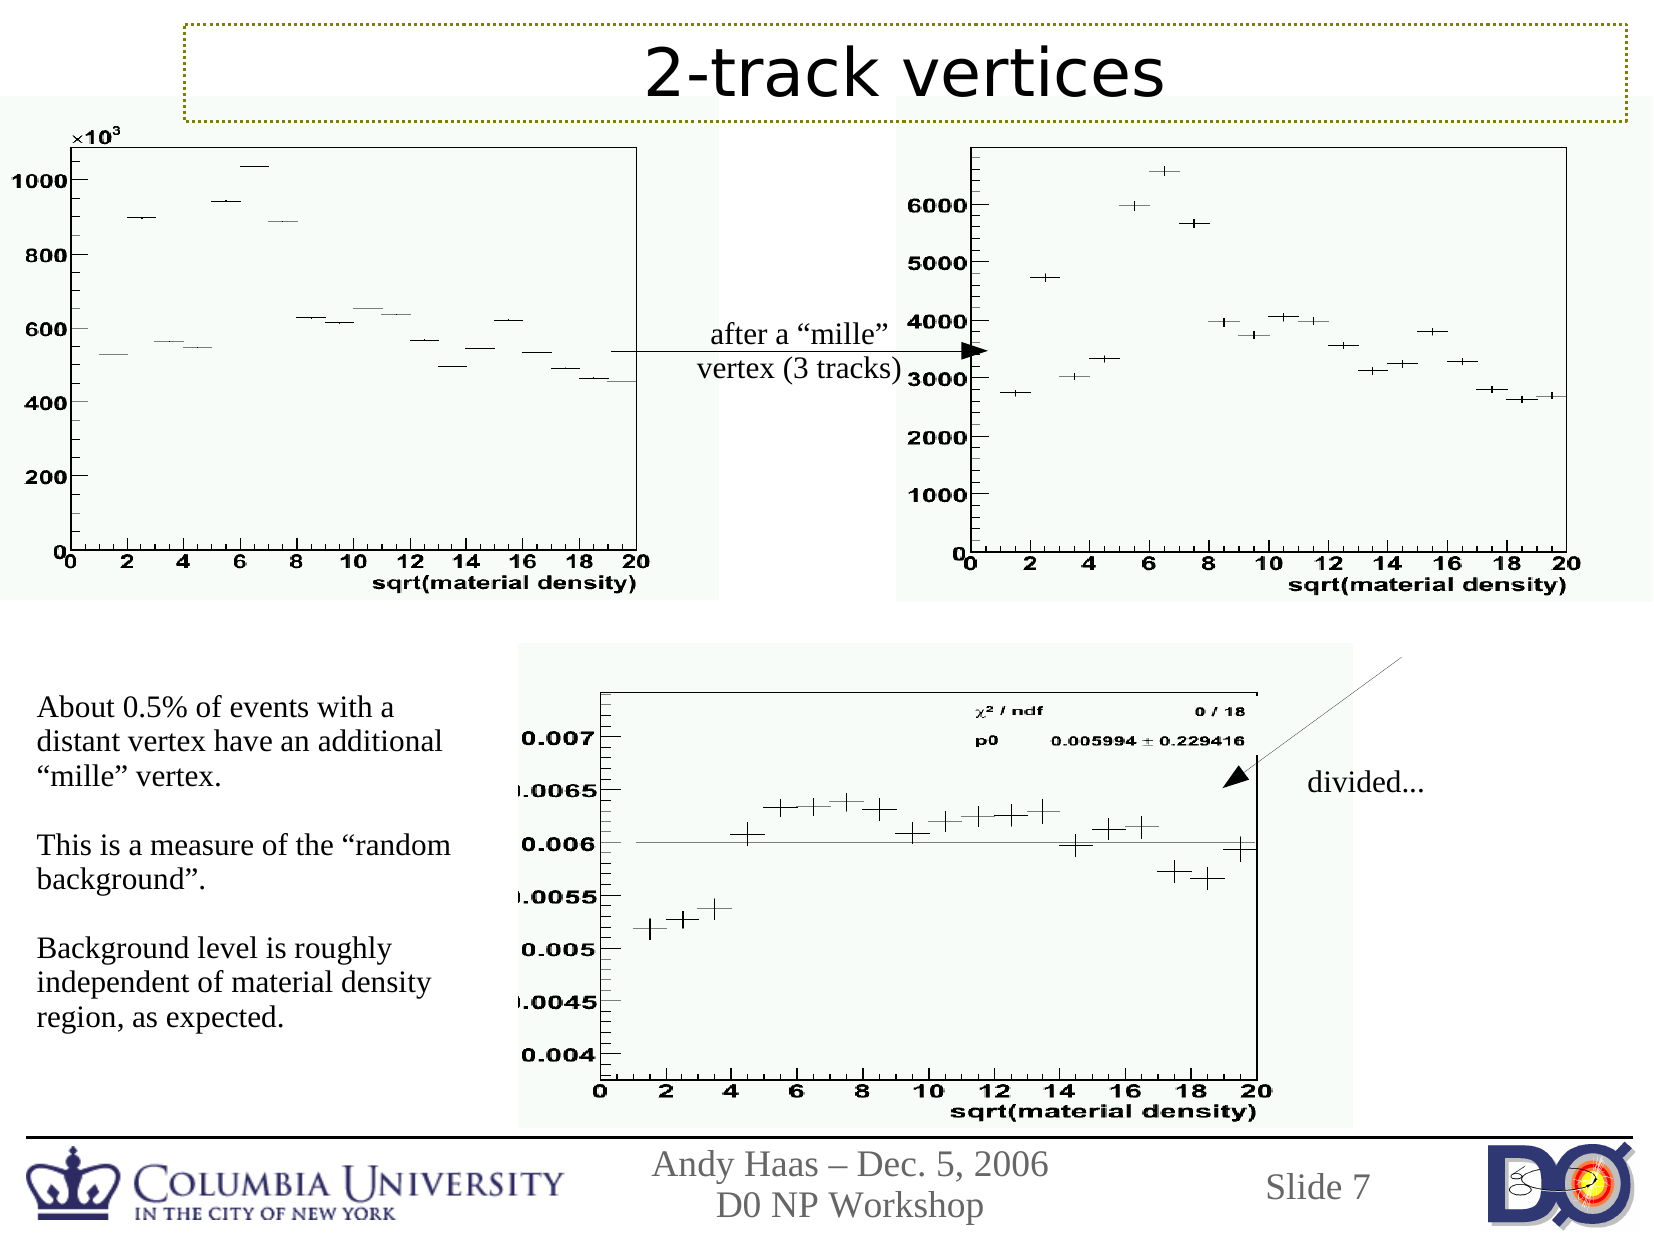

# 2-track vertices
after a “mille”
vertex (3 tracks)
About 0.5% of events with a distant vertex have an additional “mille” vertex.
This is a measure of the “random background”.
Background level is roughly independent of material density region, as expected.
divided...